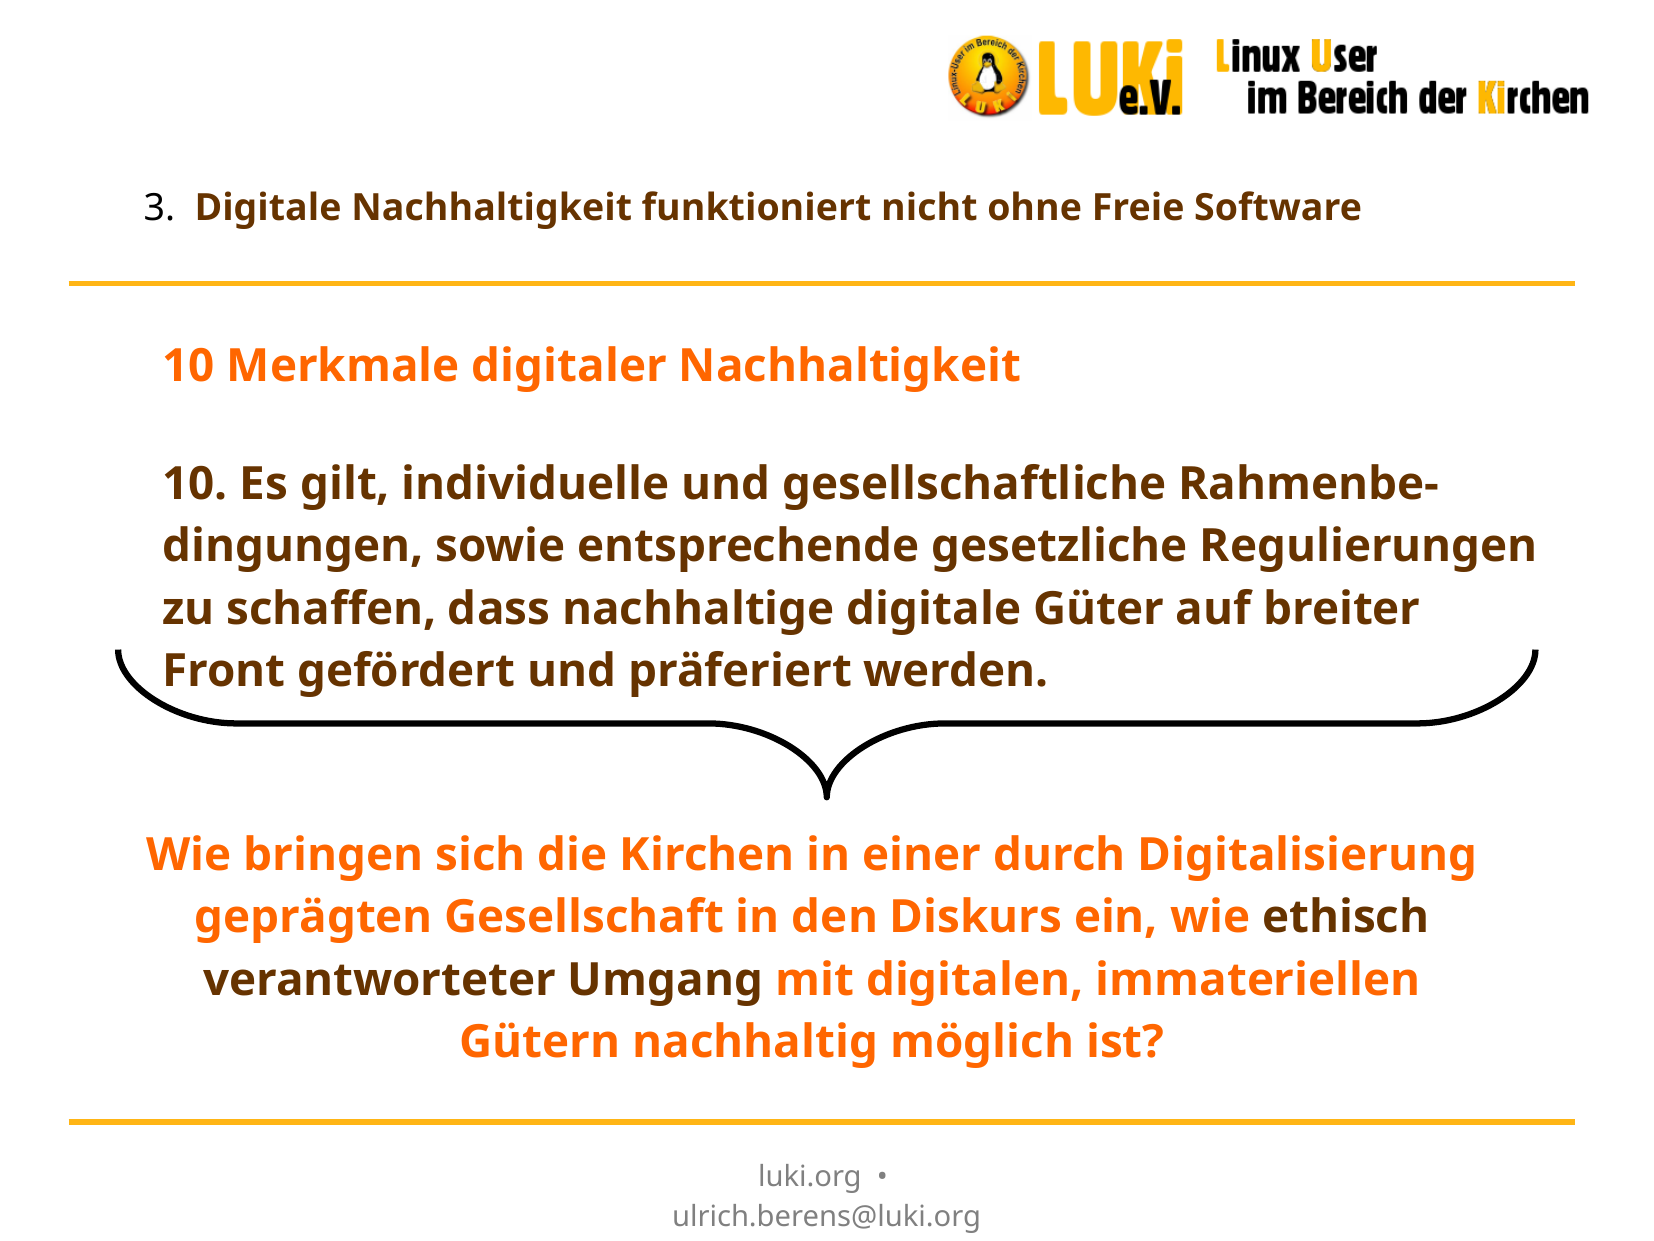

3. Digitale Nachhaltigkeit funktioniert nicht ohne Freie Software
10 Merkmale digitaler Nachhaltigkeit
10. Es gilt, individuelle und gesellschaftliche Rahmenbe-dingungen, sowie entsprechende gesetzliche Regulierungen zu schaffen, dass nachhaltige digitale Güter auf breiter Front gefördert und präferiert werden.
Wie bringen sich die Kirchen in einer durch Digitalisierung geprägten Gesellschaft in den Diskurs ein, wie ethisch verantworteter Umgang mit digitalen, immateriellen Gütern nachhaltig möglich ist?
luki.org • ulrich.berens@luki.org